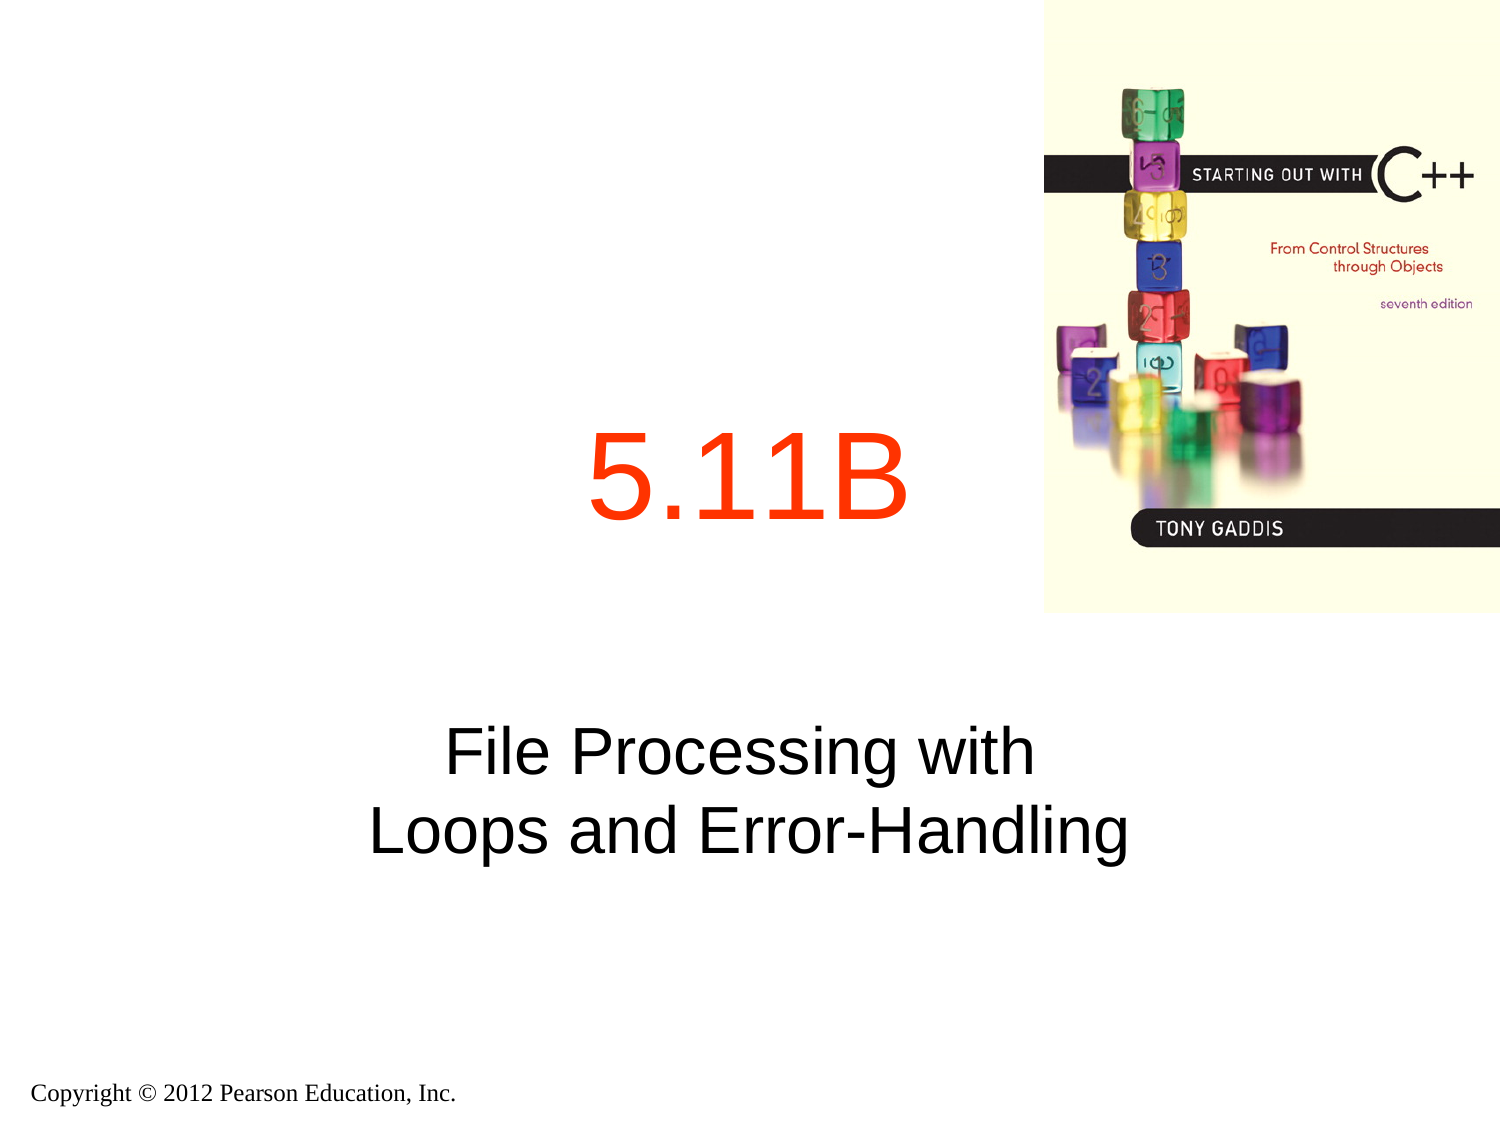

5.11B
File Processing with
Loops and Error-Handling